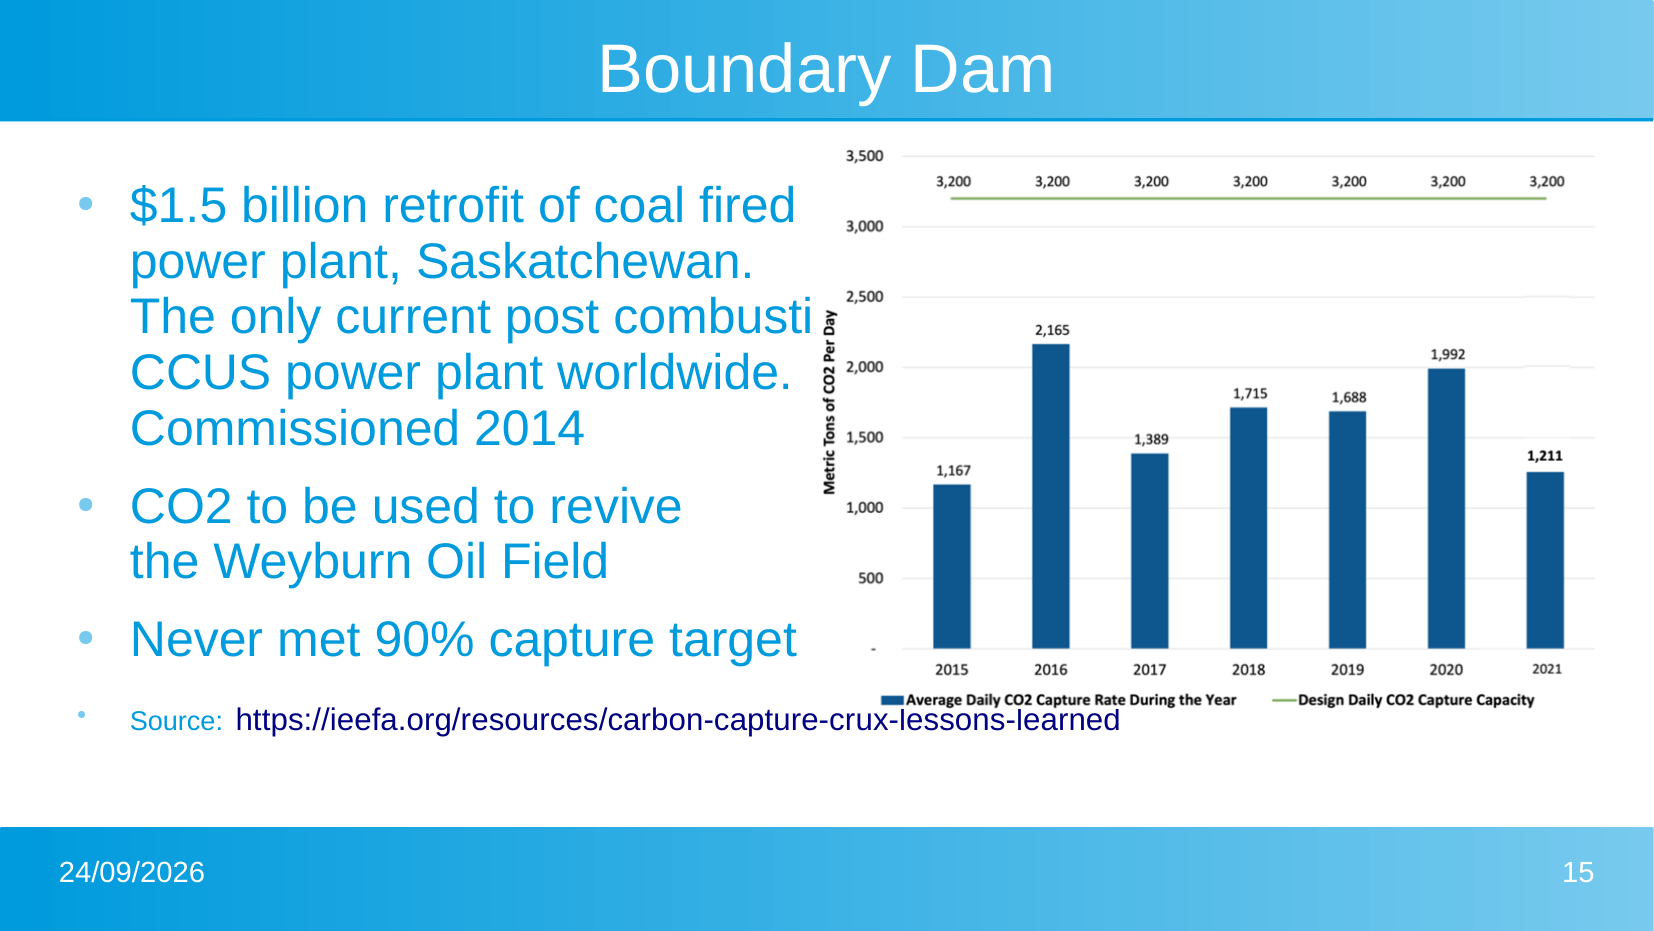

# Boundary Dam
$1.5 billion retrofit of coal fired
power plant, Saskatchewan.
The only current post combustion
CCUS power plant worldwide.
Commissioned 2014
CO2 to be used to revive
the Weyburn Oil Field
Never met 90% capture target
Source: https://ieefa.org/resources/carbon-capture-crux-lessons-learned
15